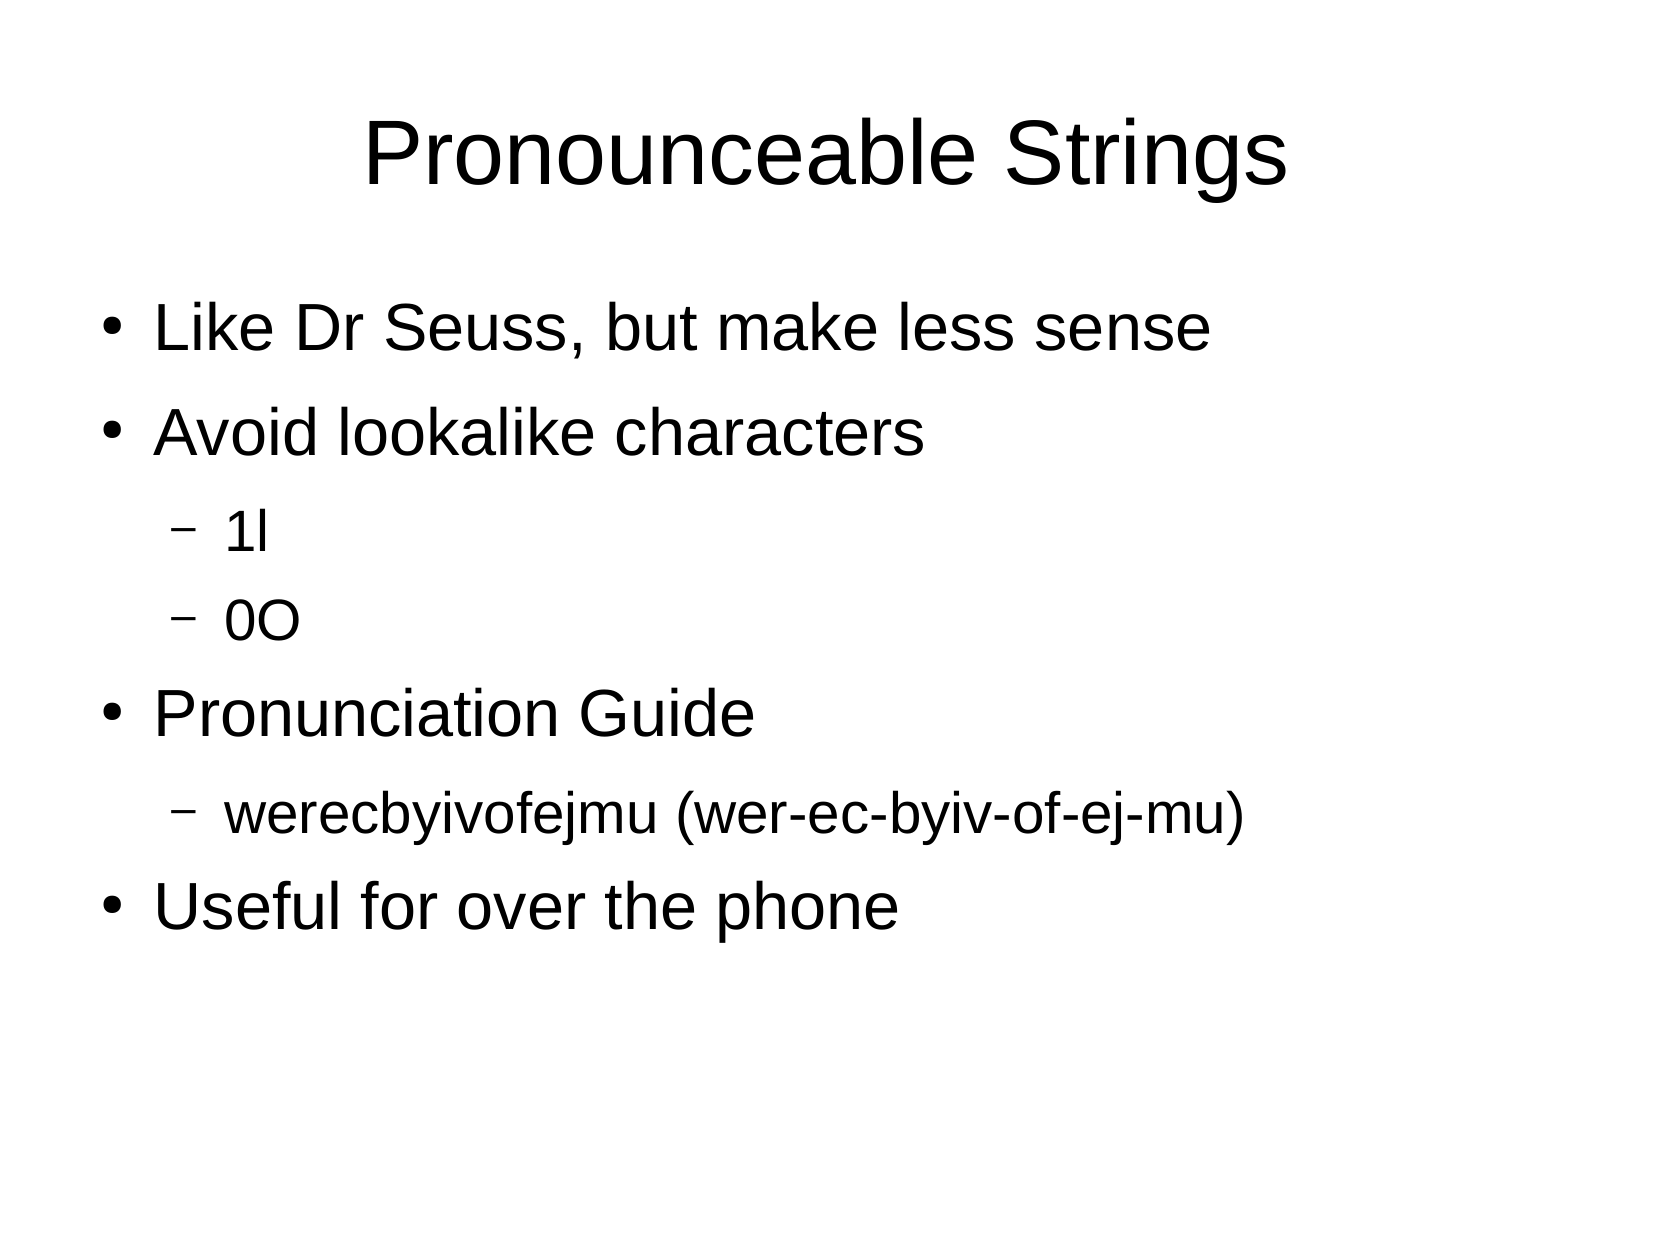

# Pronounceable Strings
Like Dr Seuss, but make less sense
Avoid lookalike characters
1l
0O
Pronunciation Guide
werecbyivofejmu (wer-ec-byiv-of-ej-mu)
Useful for over the phone